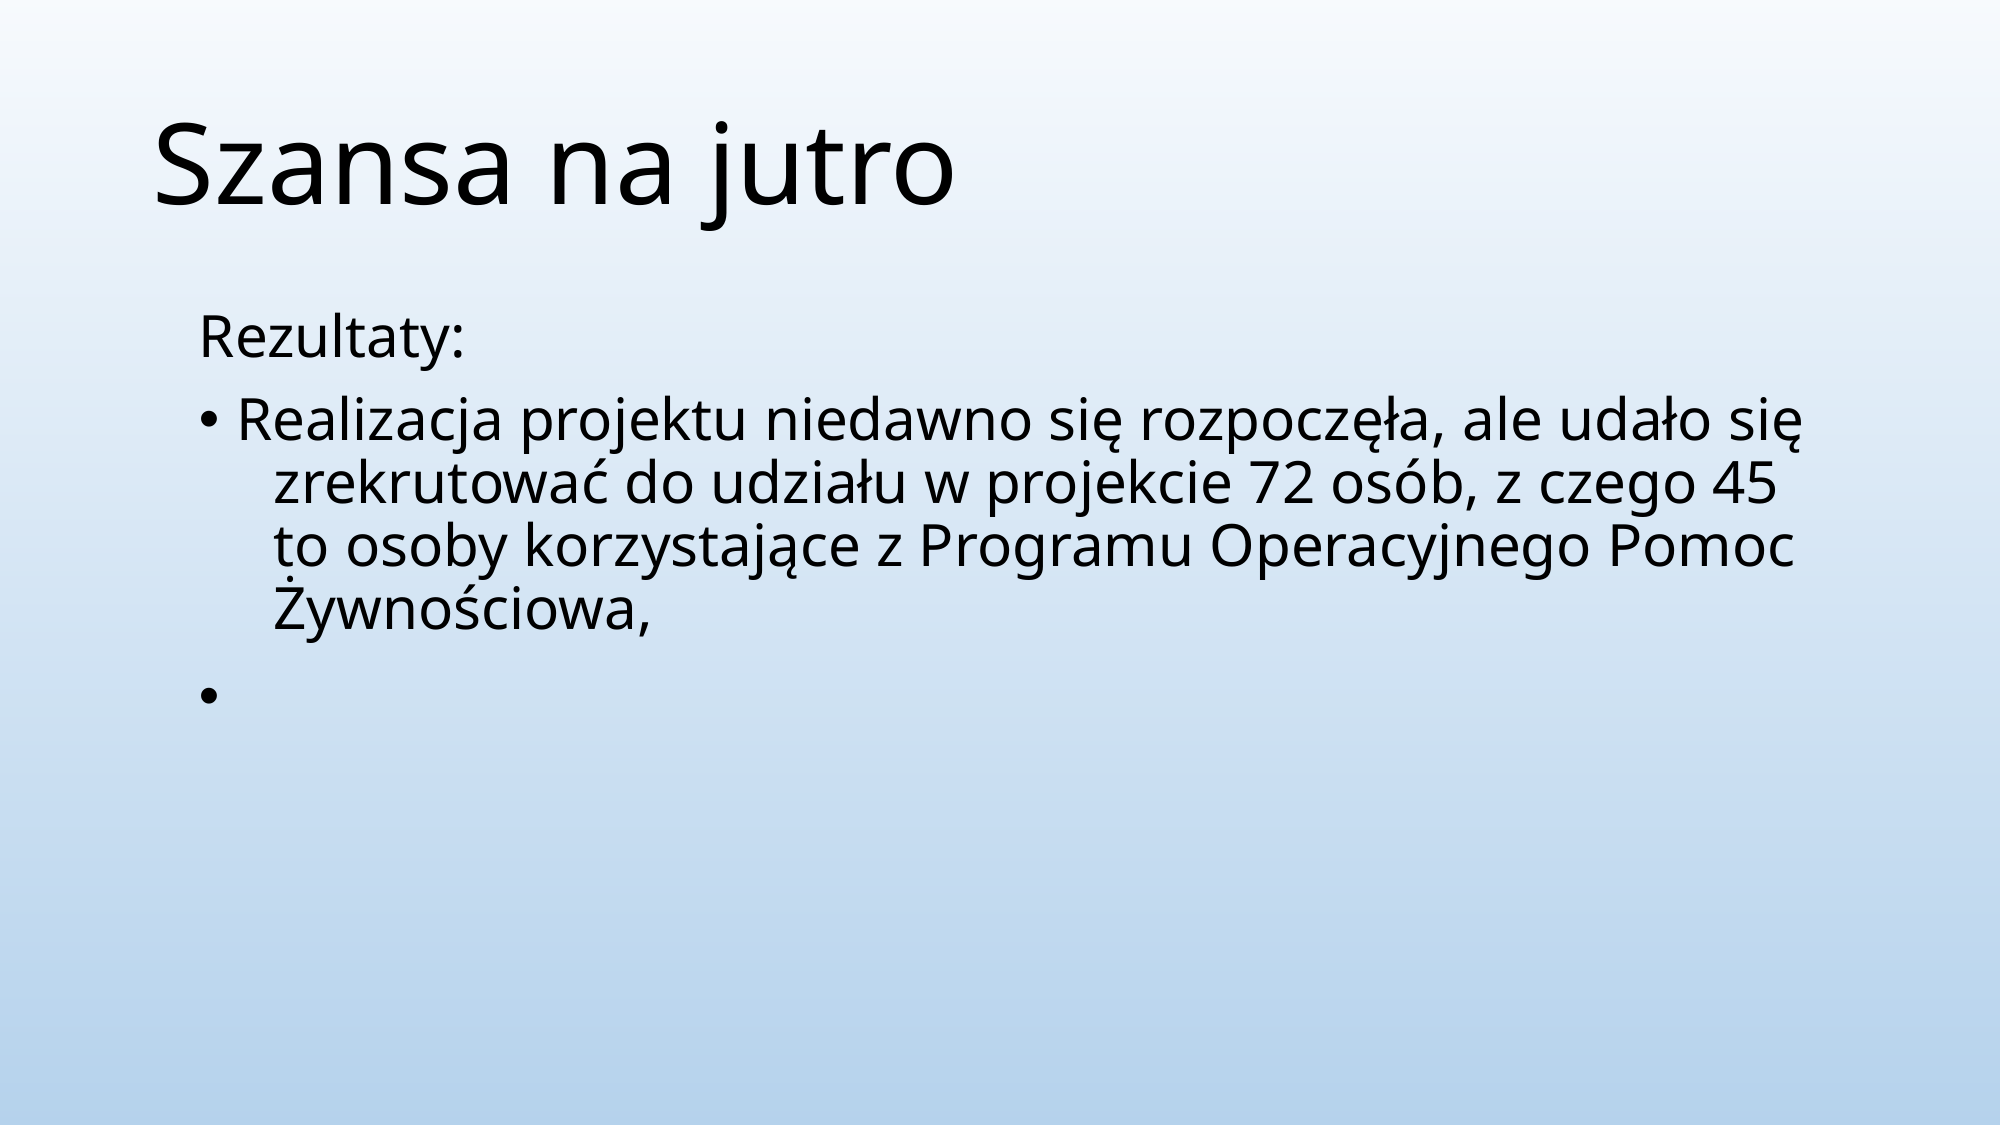

# Szansa na jutro
Rezultaty:
Realizacja projektu niedawno się rozpoczęła, ale udało się zrekrutować do udziału w projekcie 72 osób, z czego 45 to osoby korzystające z Programu Operacyjnego Pomoc Żywnościowa,